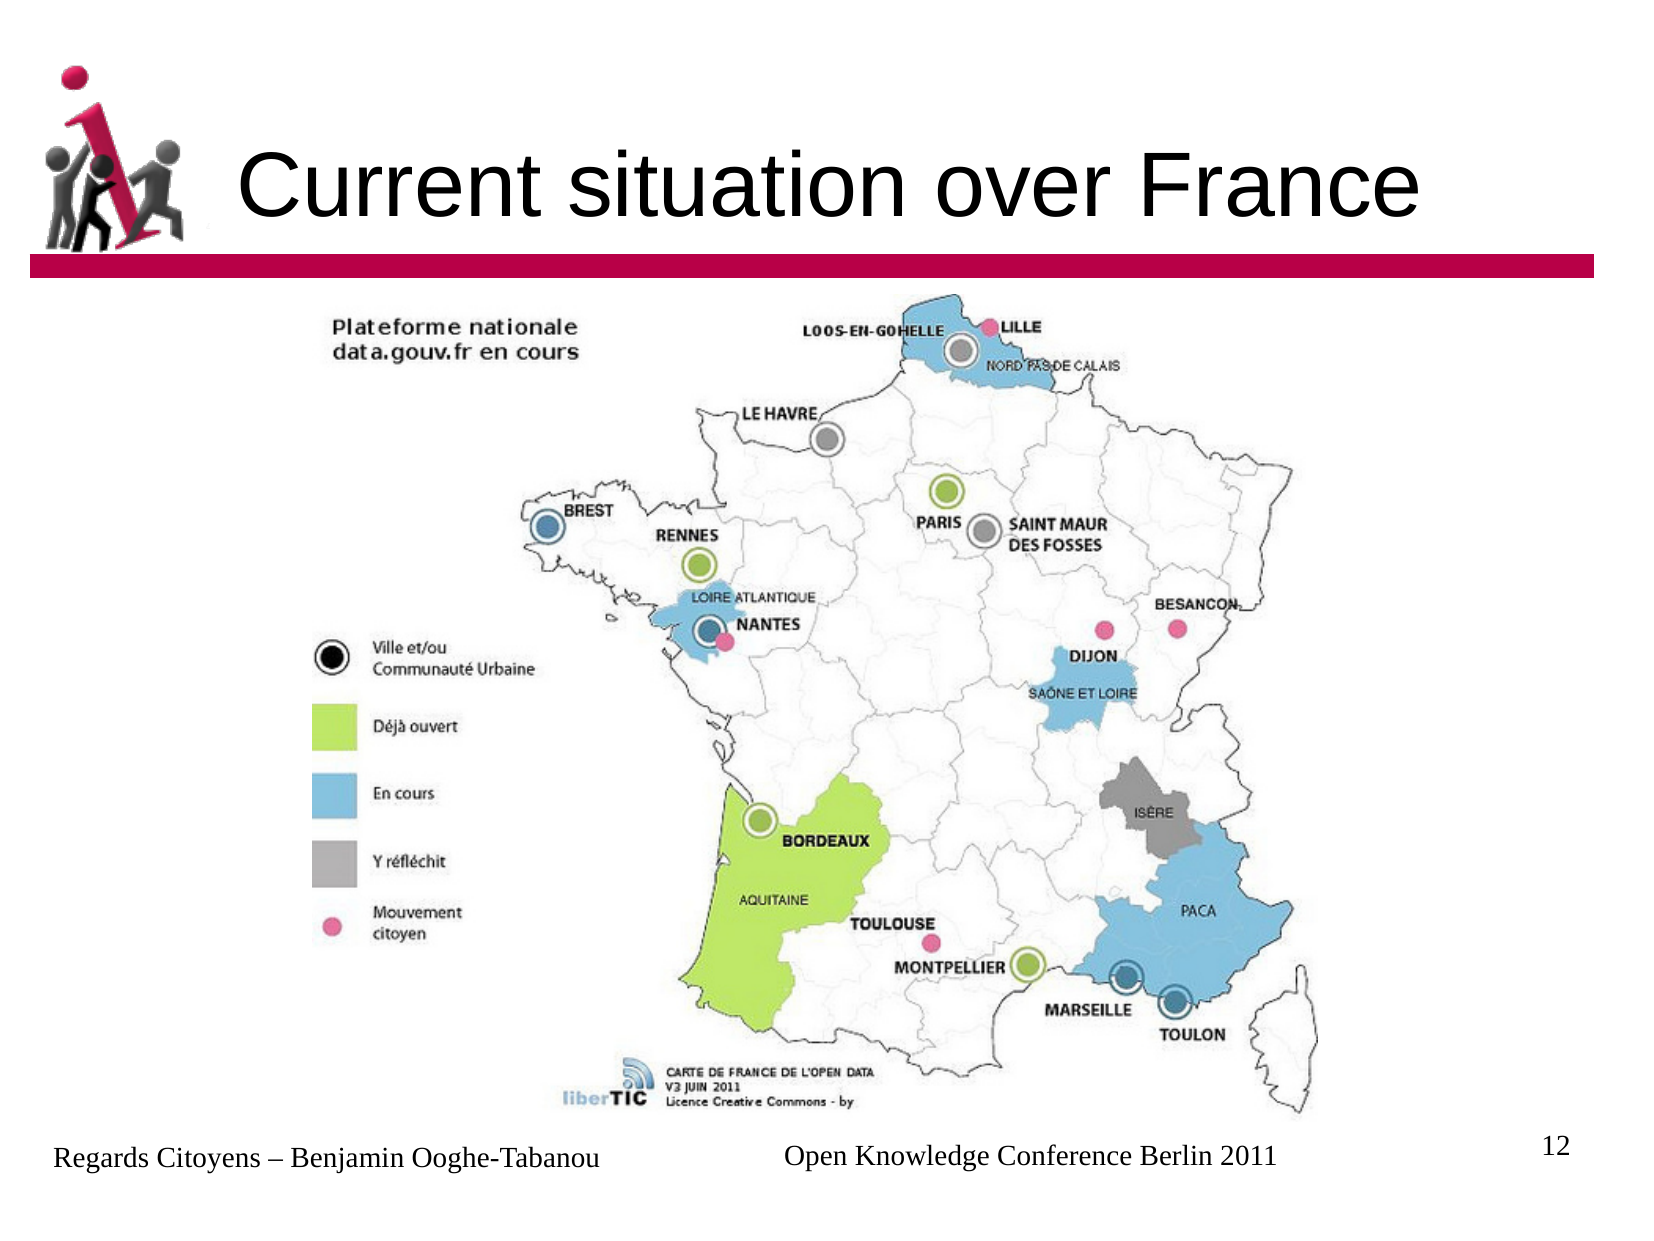

# Current situation over France
12
Benjamin Ooghe-Tabanou - Open Knowledge Conference Berlin 2011